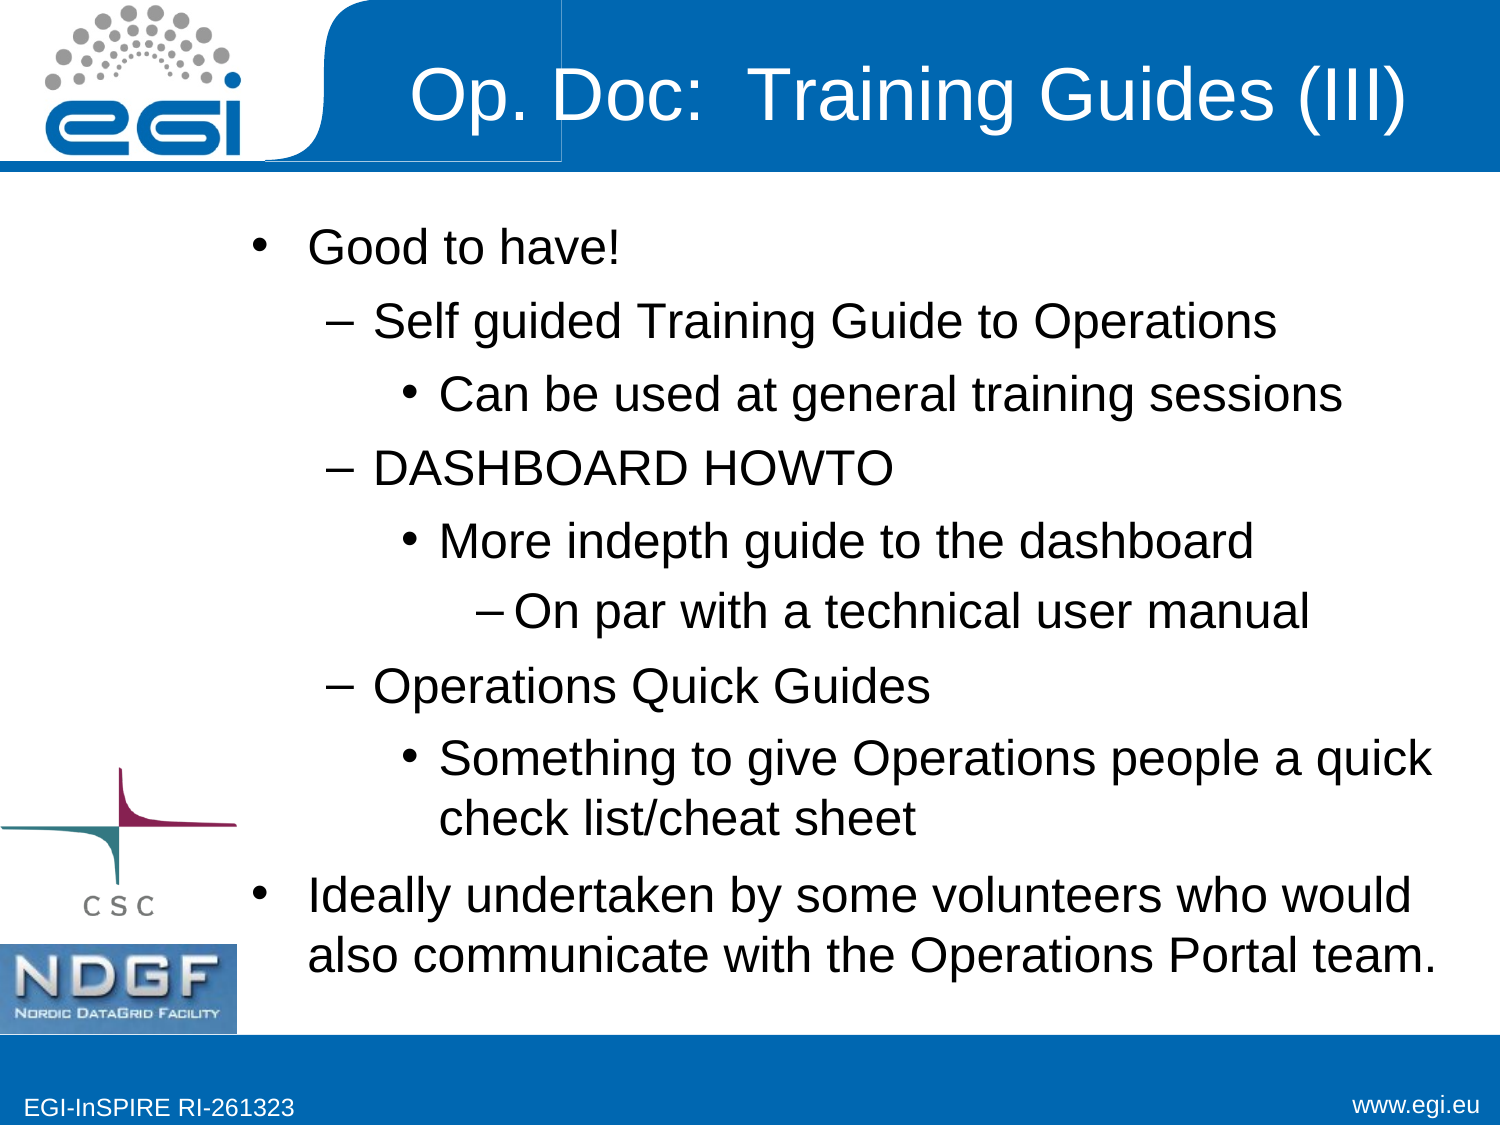

# Op. Doc: Training Guides (III)
Good to have!
Self guided Training Guide to Operations
Can be used at general training sessions
DASHBOARD HOWTO
More indepth guide to the dashboard
On par with a technical user manual
Operations Quick Guides
Something to give Operations people a quick check list/cheat sheet
Ideally undertaken by some volunteers who would also communicate with the Operations Portal team.